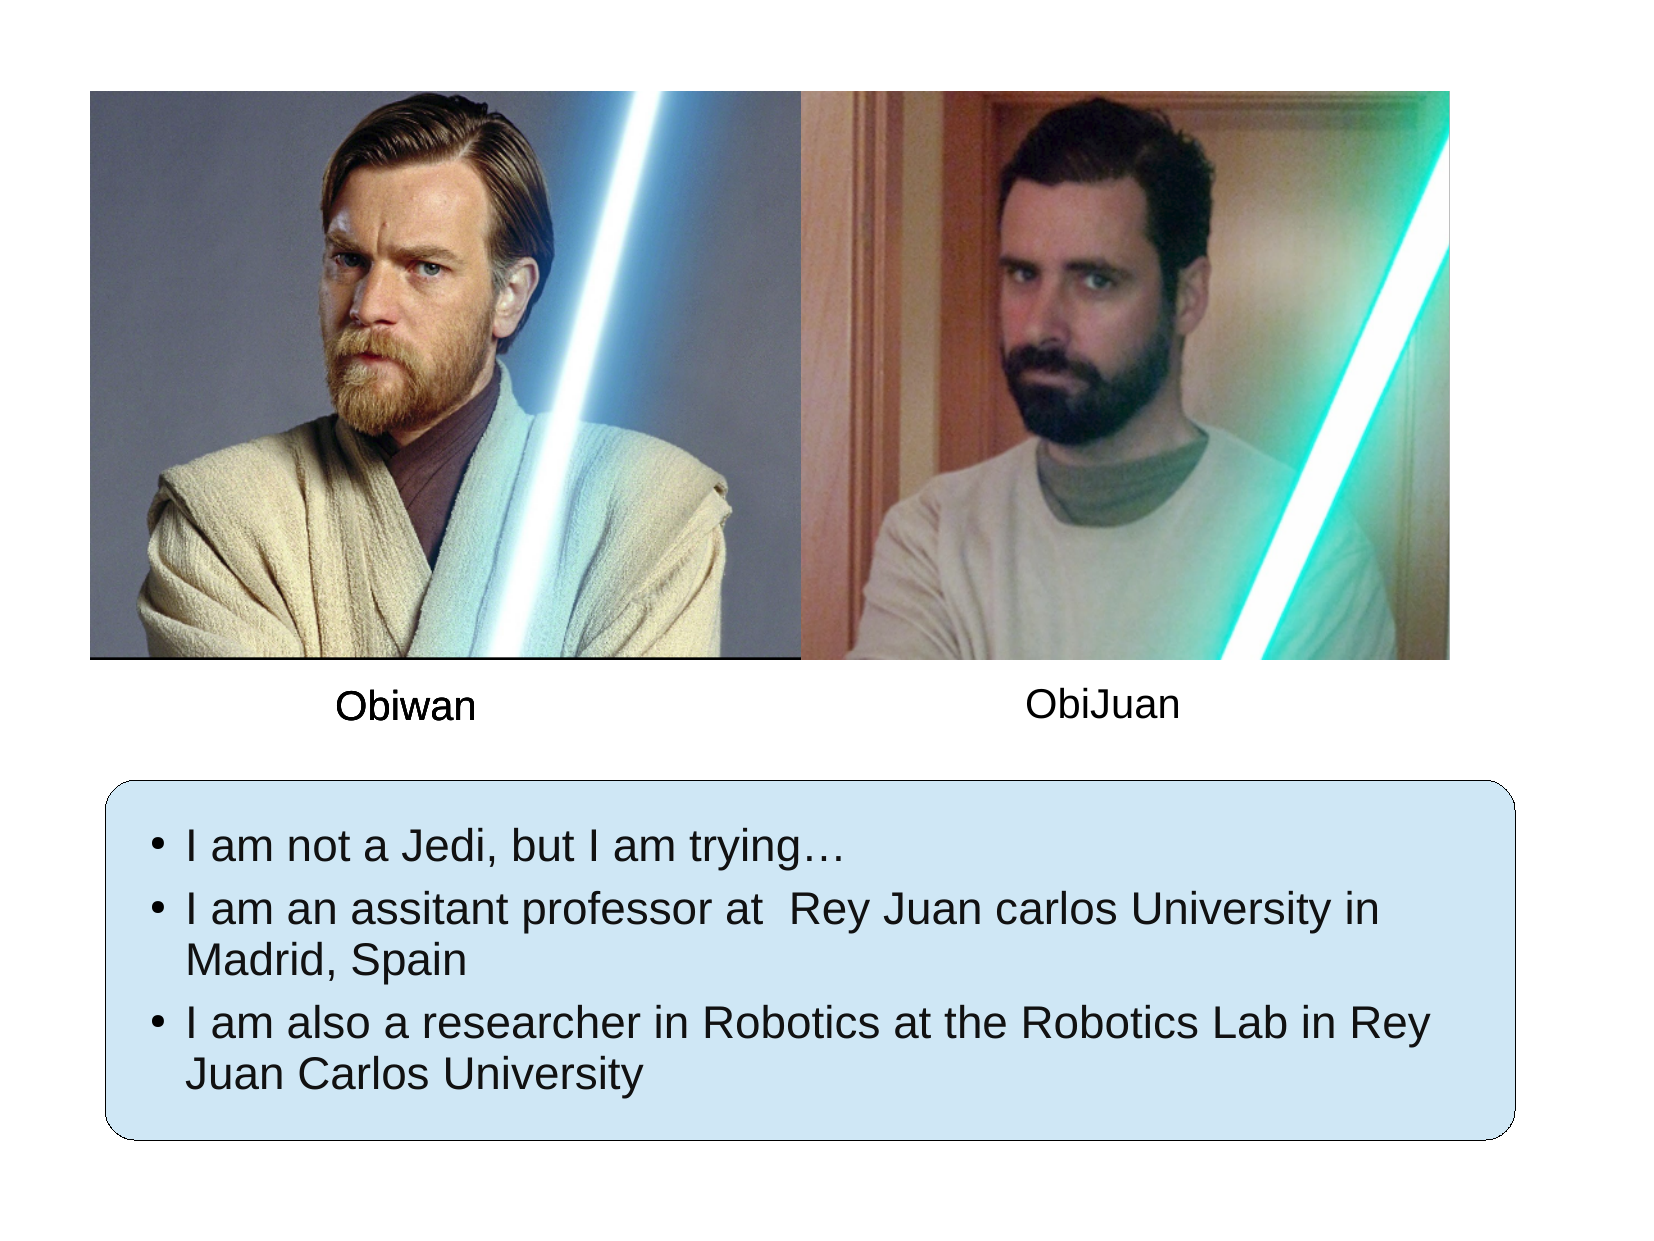

ObiJuan
Obiwan
Obiwan
Obiwan
I am not a Jedi, but I am trying…
I am an assitant professor at Rey Juan carlos University in Madrid, Spain
I am also a researcher in Robotics at the Robotics Lab in Rey Juan Carlos University